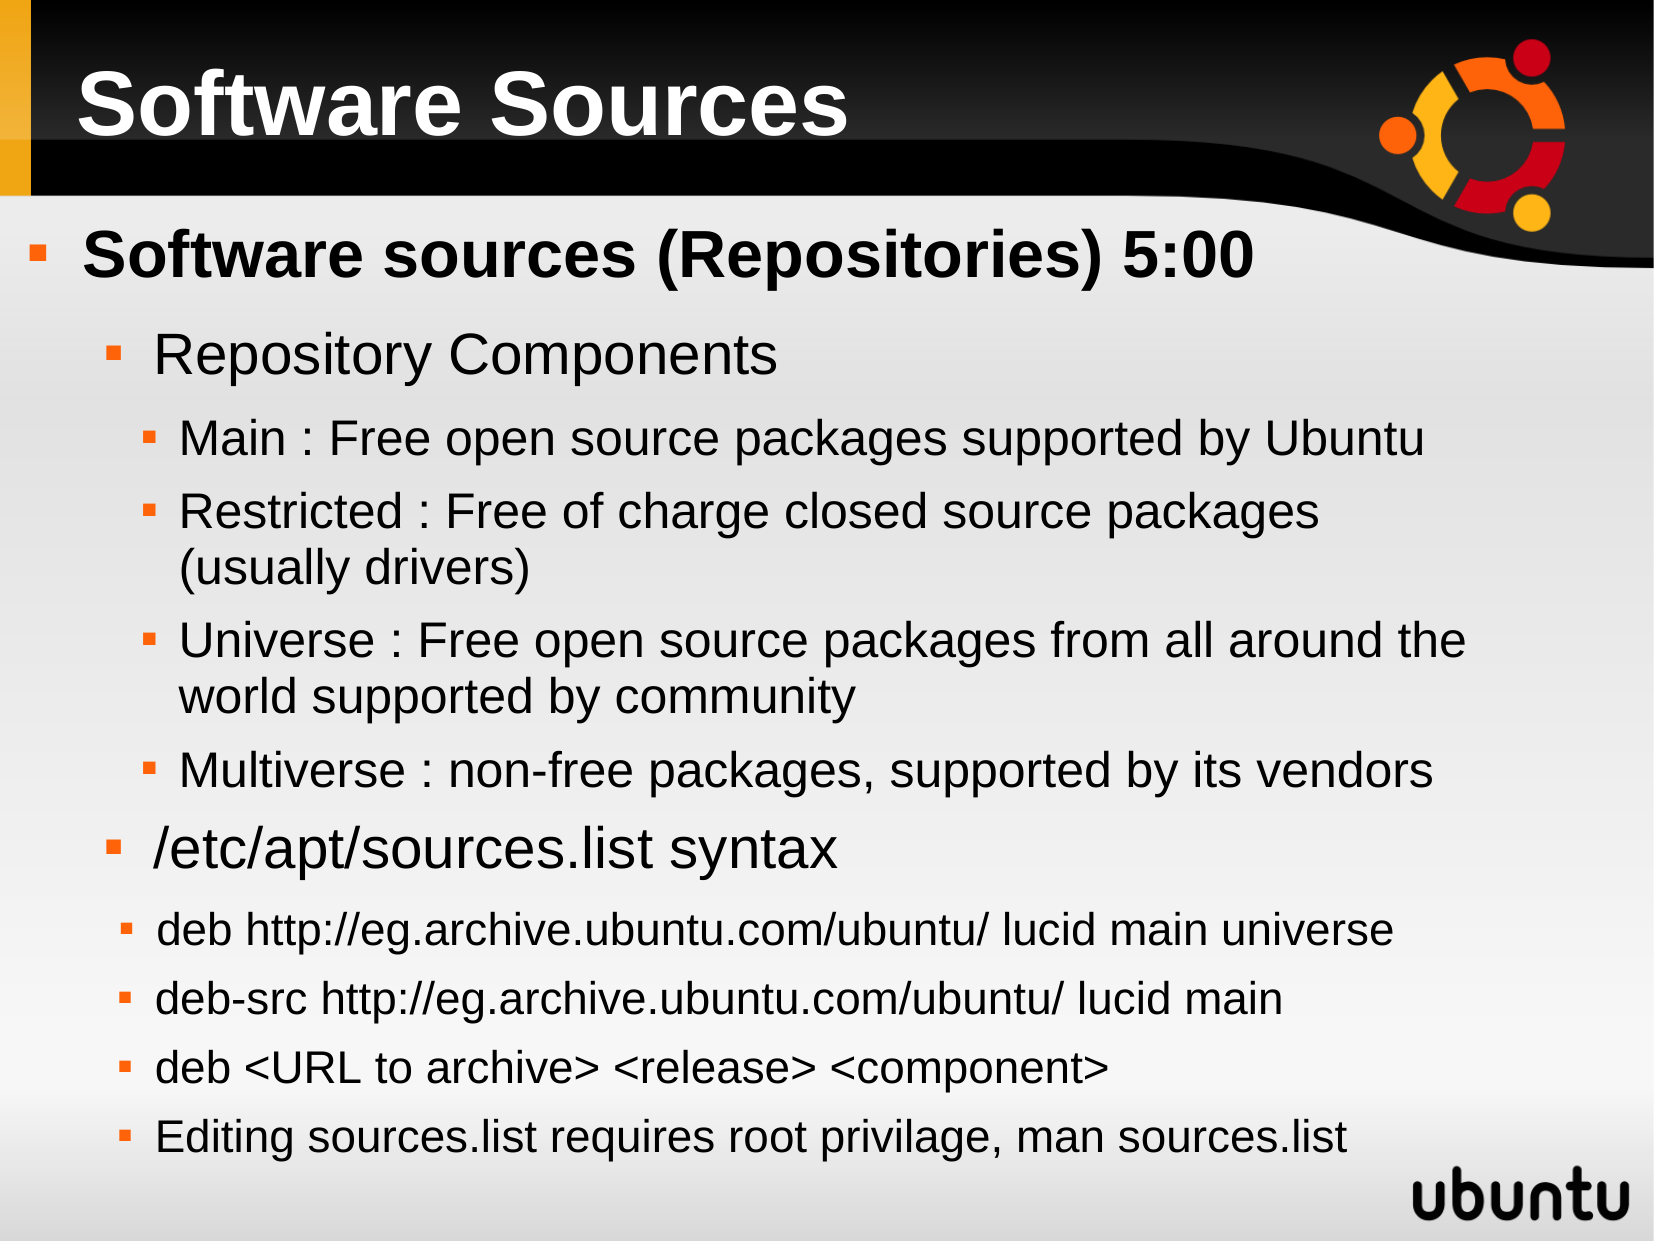

# Software Sources
Software sources (Repositories) 5:00
Repository Components
Main : Free open source packages supported by Ubuntu
Restricted : Free of charge closed source packages (usually drivers)
Universe : Free open source packages from all around the world supported by community
Multiverse : non-free packages, supported by its vendors
/etc/apt/sources.list syntax
deb http://eg.archive.ubuntu.com/ubuntu/ lucid main universe
deb-src http://eg.archive.ubuntu.com/ubuntu/ lucid main
deb <URL to archive> <release> <component>
Editing sources.list requires root privilage, man sources.list